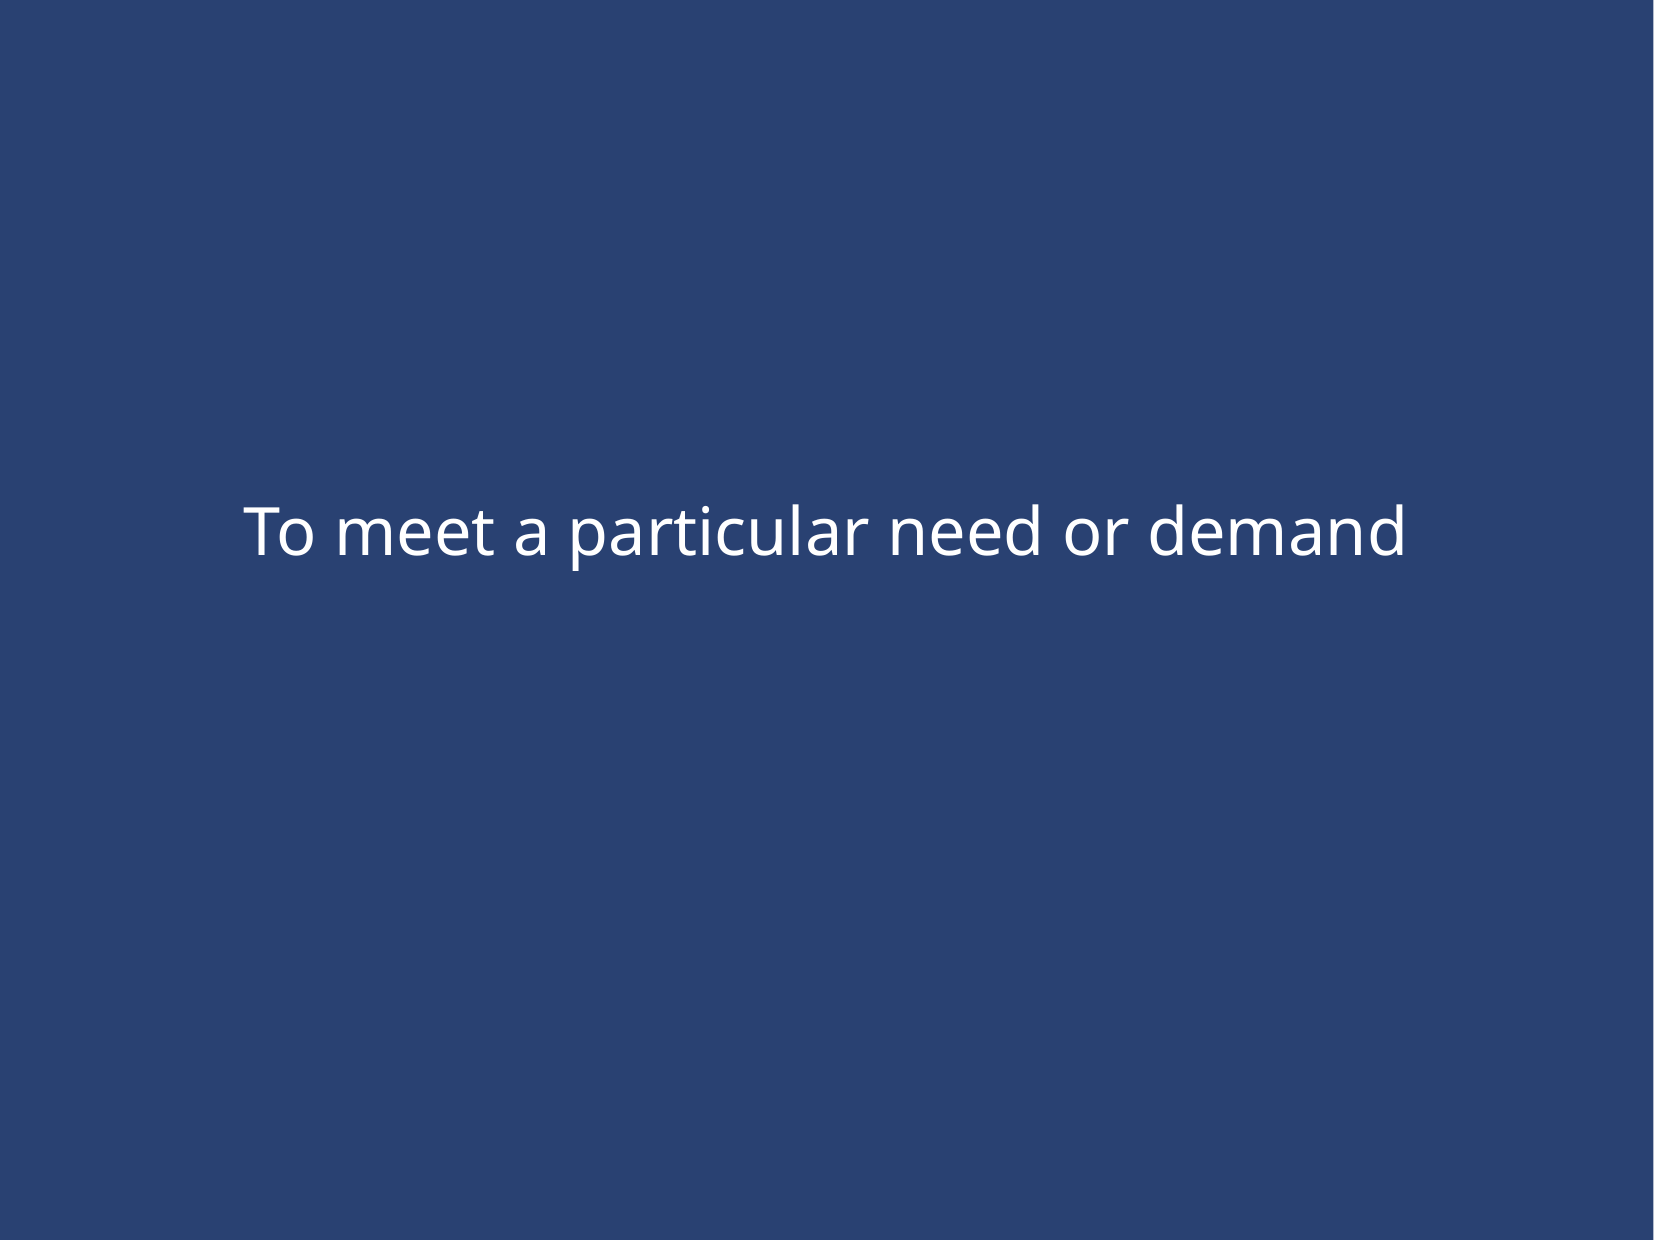

# To meet a particular need or demand